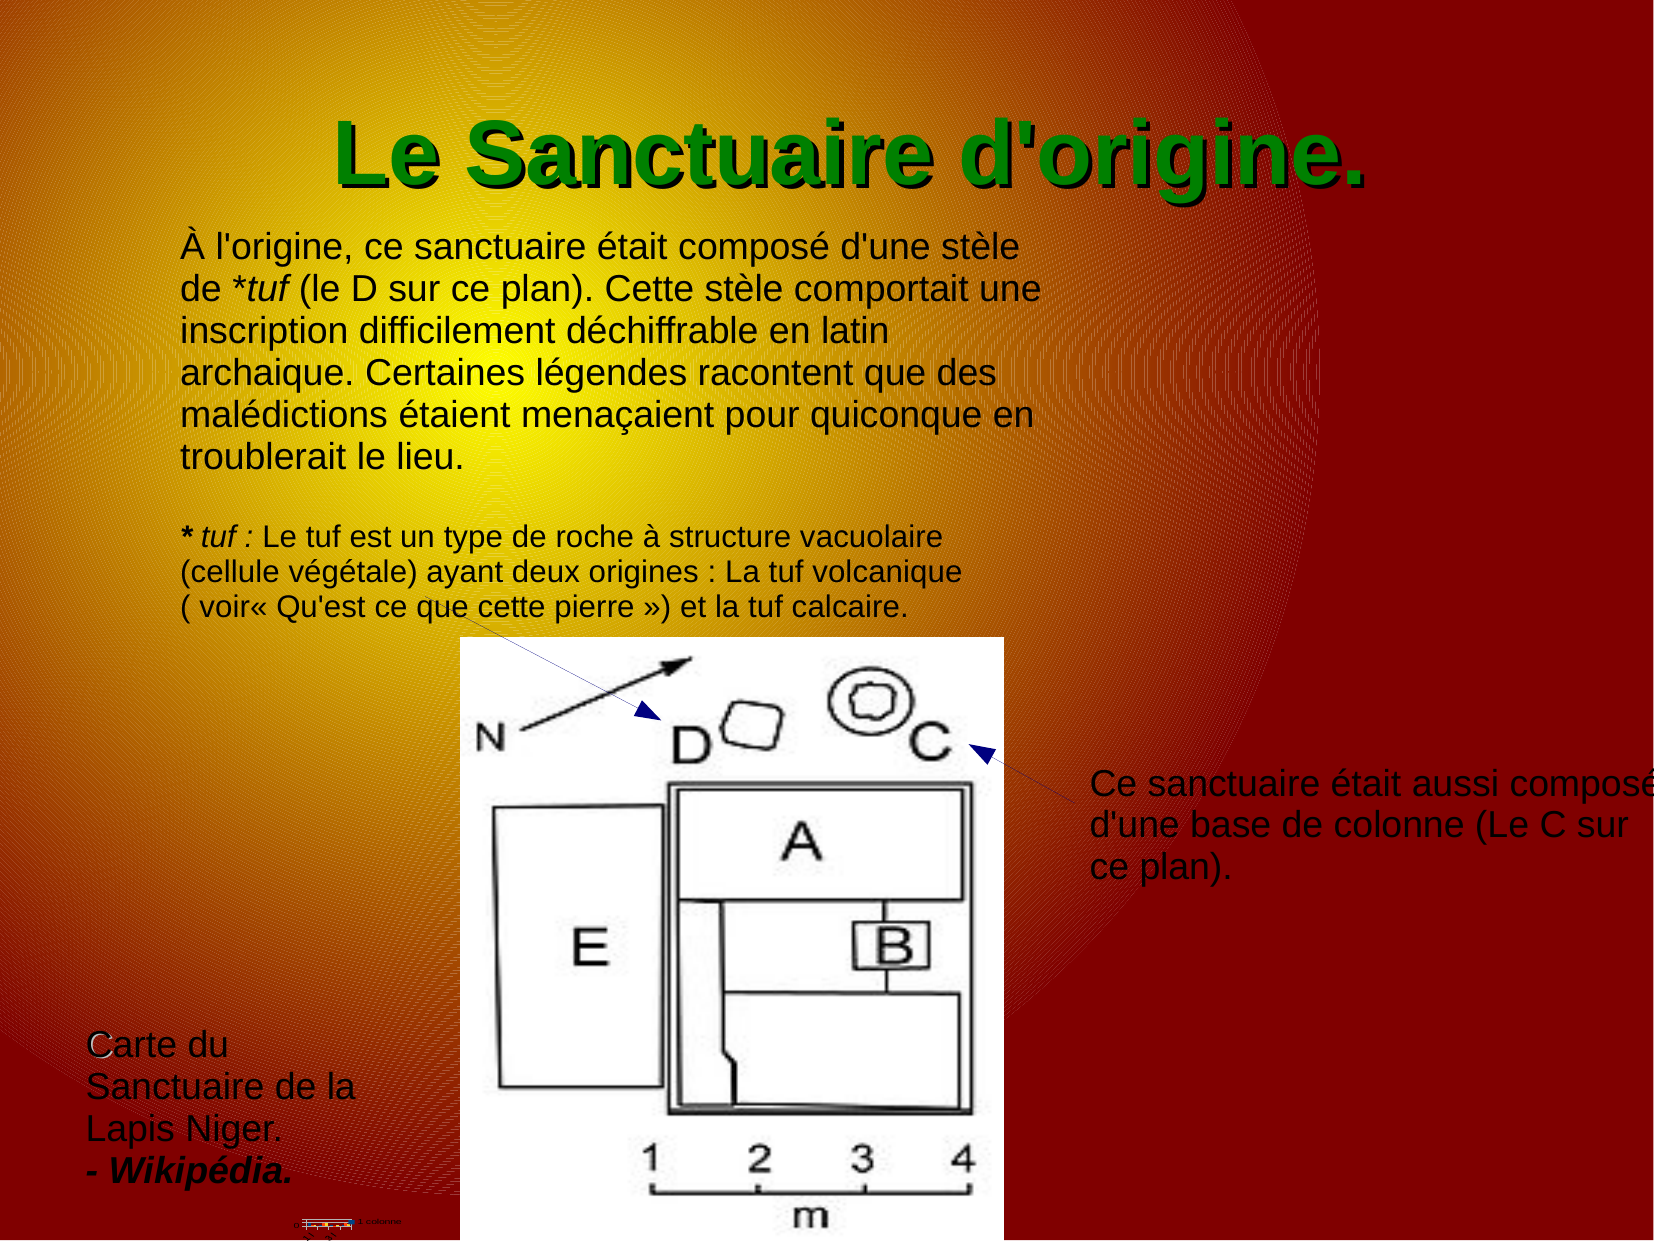

# Le Sanctuaire d'origine.
À l'origine, ce sanctuaire était composé d'une stèle de *tuf (le D sur ce plan). Cette stèle comportait une inscription difficilement déchiffrable en latin archaique. Certaines légendes racontent que des malédictions étaient menaçaient pour quiconque en troublerait le lieu.
* tuf : Le tuf est un type de roche à structure vacuolaire (cellule végétale) ayant deux origines : La tuf volcanique ( voir« Qu'est ce que cette pierre ») et la tuf calcaire.
Ce sanctuaire était aussi composé d'une base de colonne (Le C sur ce plan).
Carte du Sanctuaire de la Lapis Niger.
- Wikipédia.
### Chart
| Category | 1 colonne | 2 colonne | 3 colonne |
|---|---|---|---|
| 1 ligne | 9.1 | 3.2 | 4.54 |
| 2 ligne | 2.4 | 8.8 | 9.65 |
| 3 ligne | 3.1 | 1.5 | 3.7 |
| 4 ligne | 4.3 | 9.02 | 6.2 |